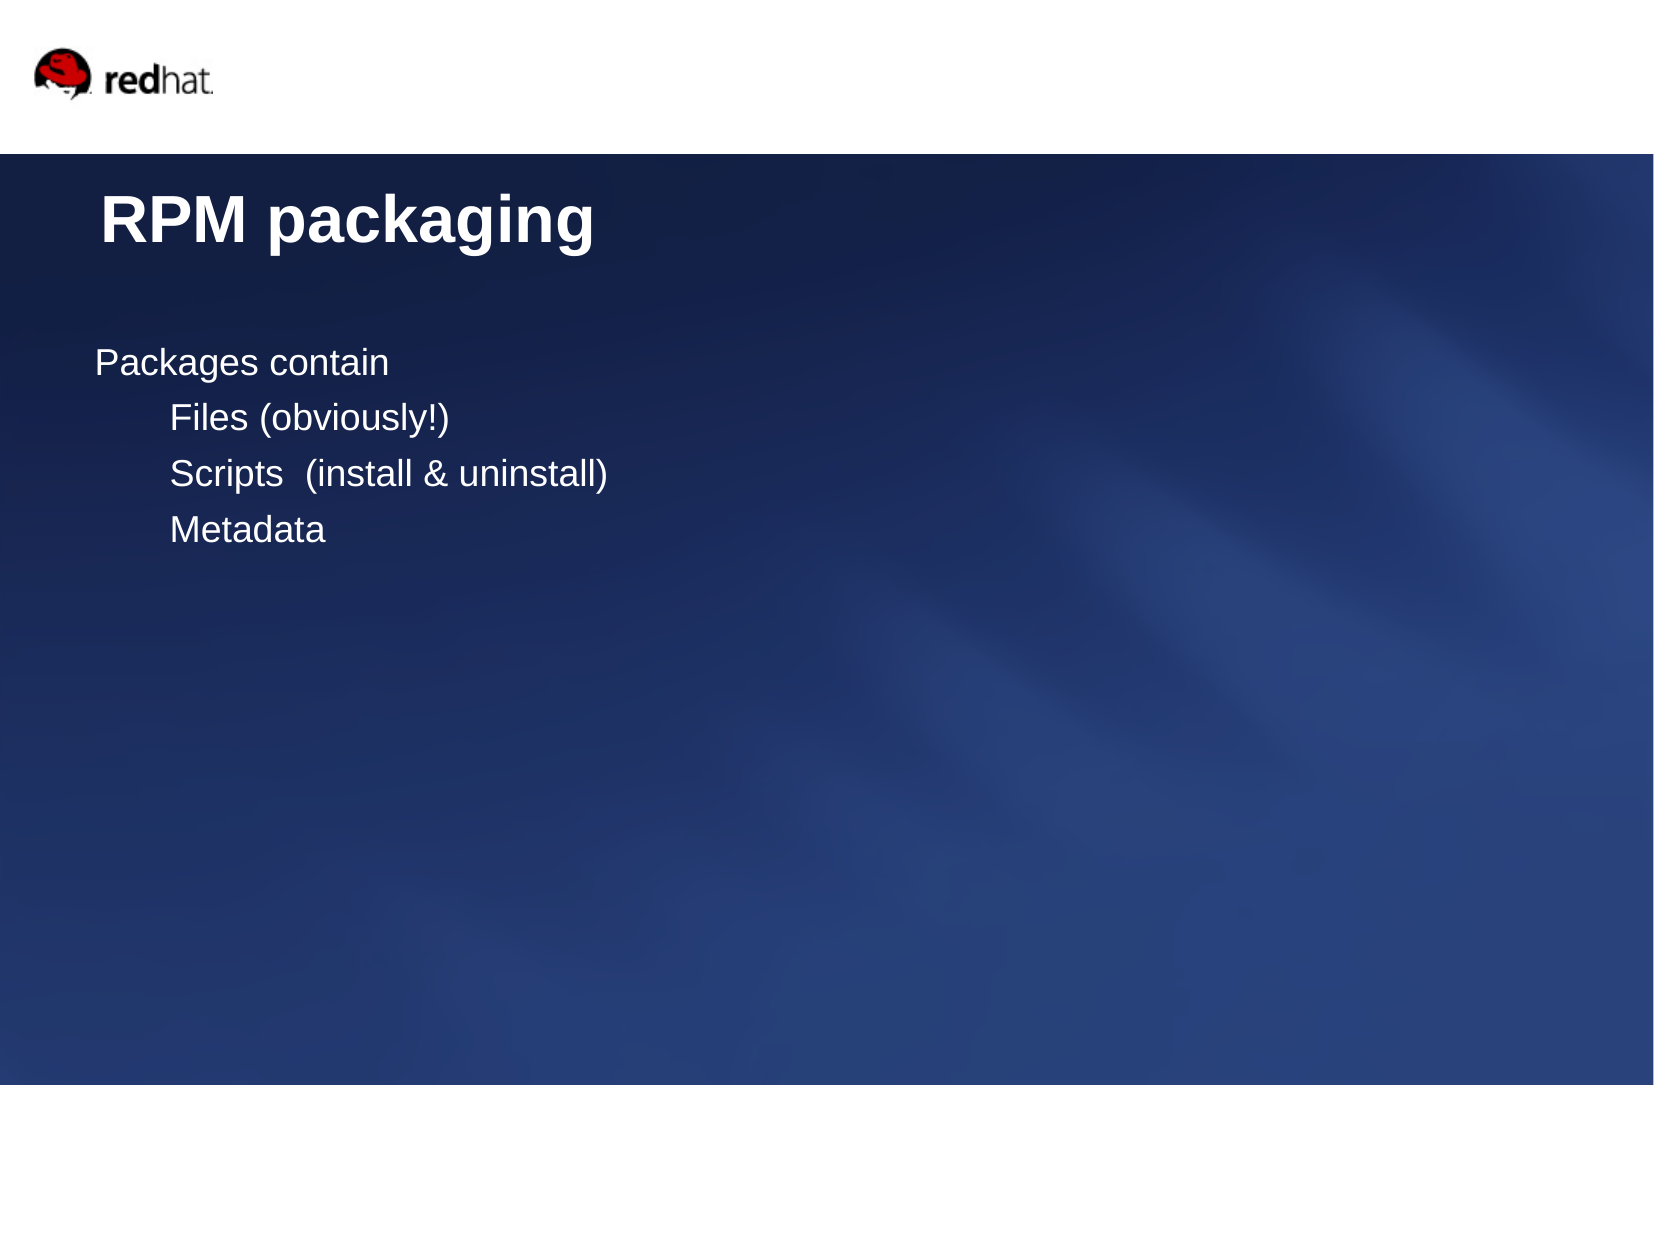

# RPM packaging
Packages contain
Files (obviously!)
Scripts (install & uninstall)
Metadata